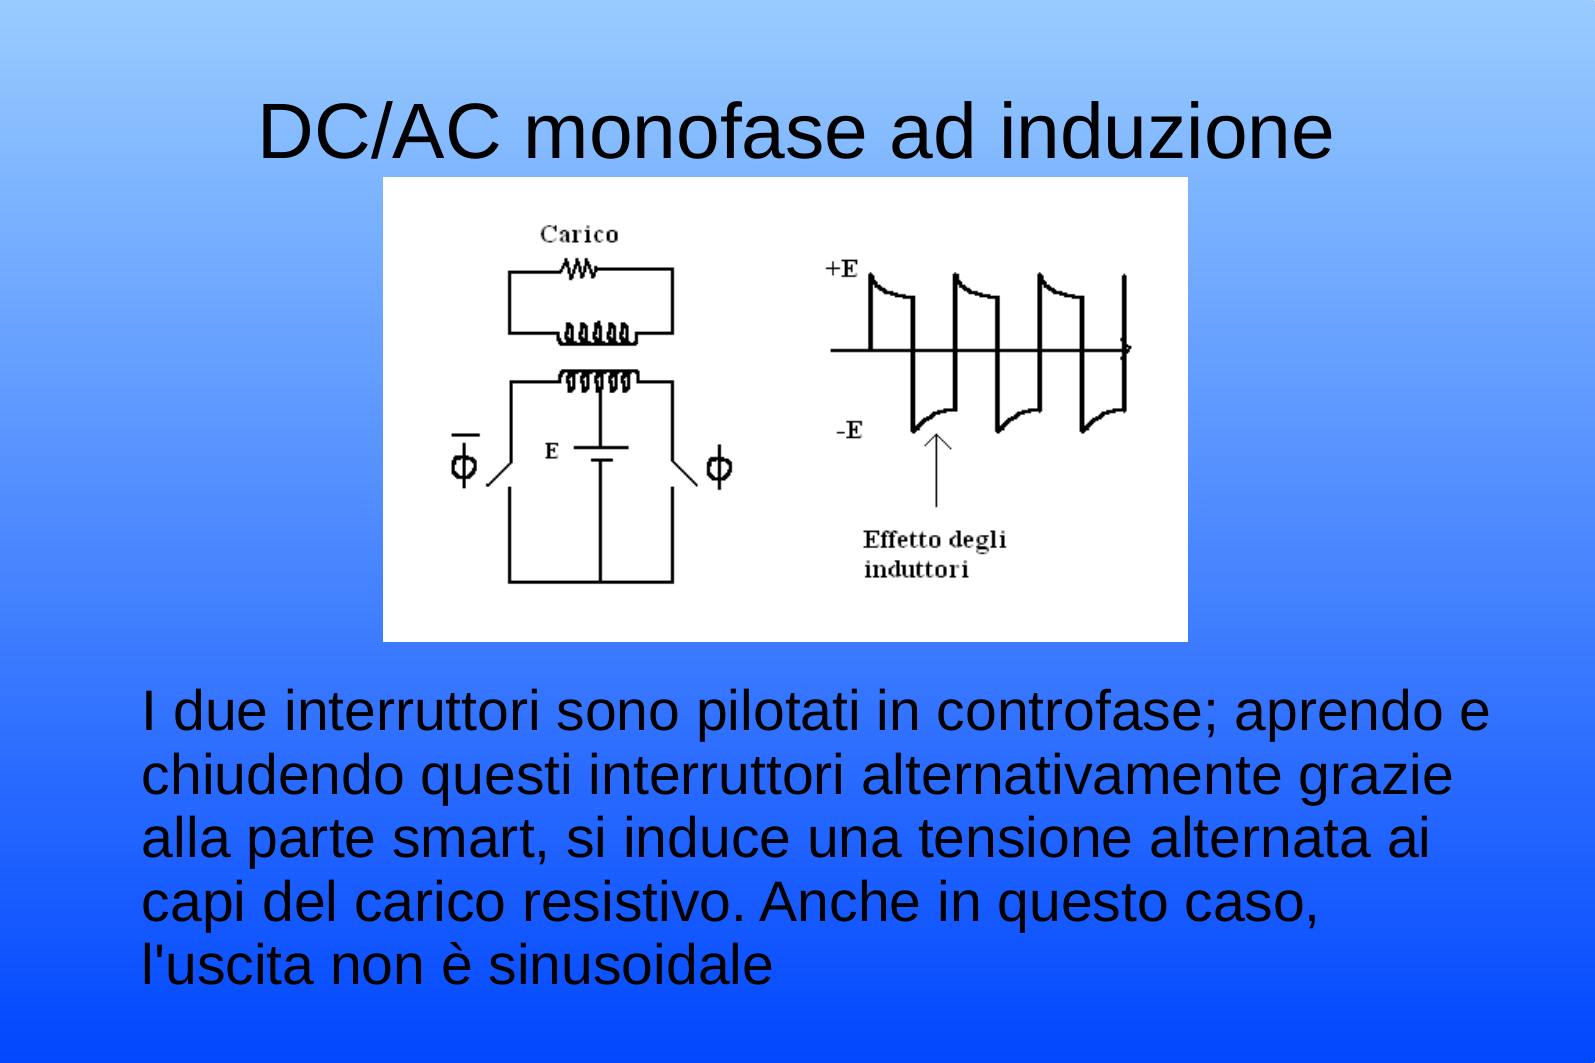

# DC/AC monofase ad induzione
I due interruttori sono pilotati in controfase; aprendo e chiudendo questi interruttori alternativamente grazie alla parte smart, si induce una tensione alternata ai capi del carico resistivo. Anche in questo caso, l'uscita non è sinusoidale